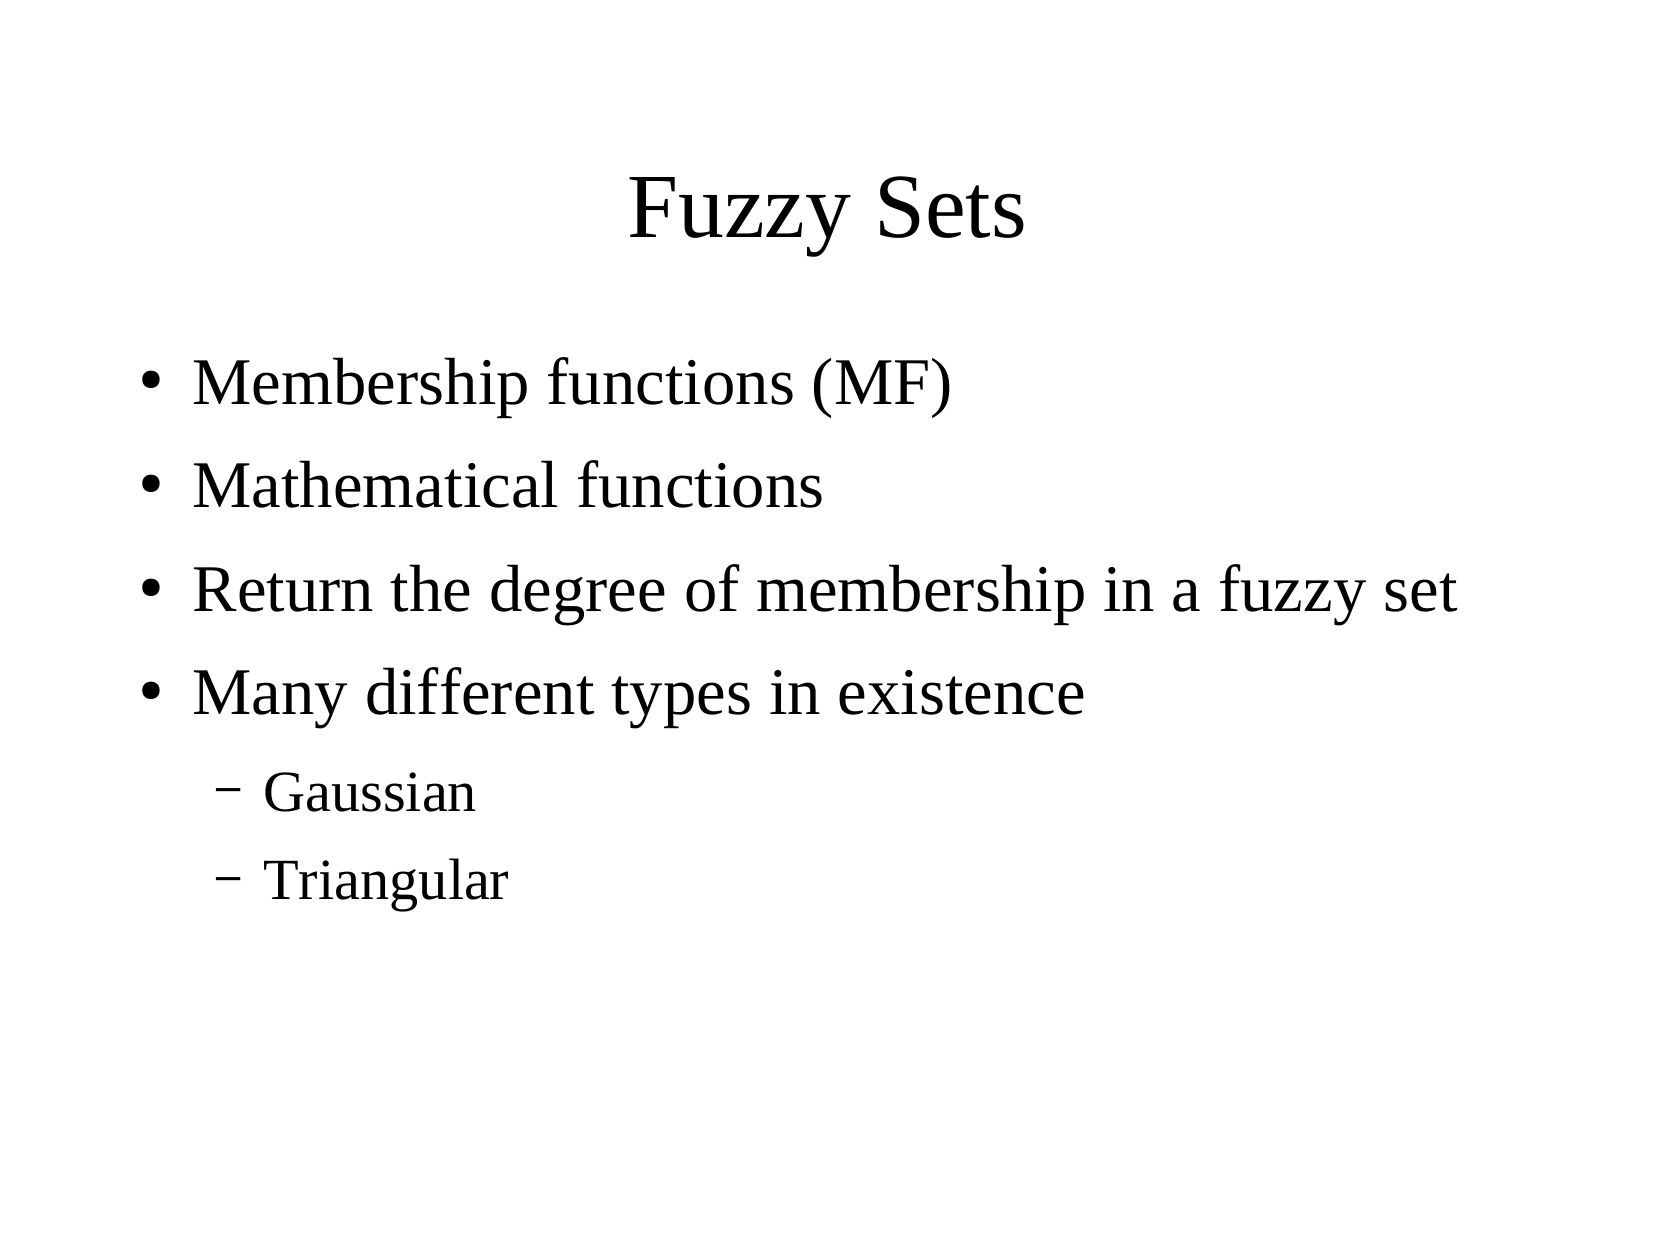

# Fuzzy Sets
Membership functions (MF)
Mathematical functions
Return the degree of membership in a fuzzy set
Many different types in existence
Gaussian
Triangular